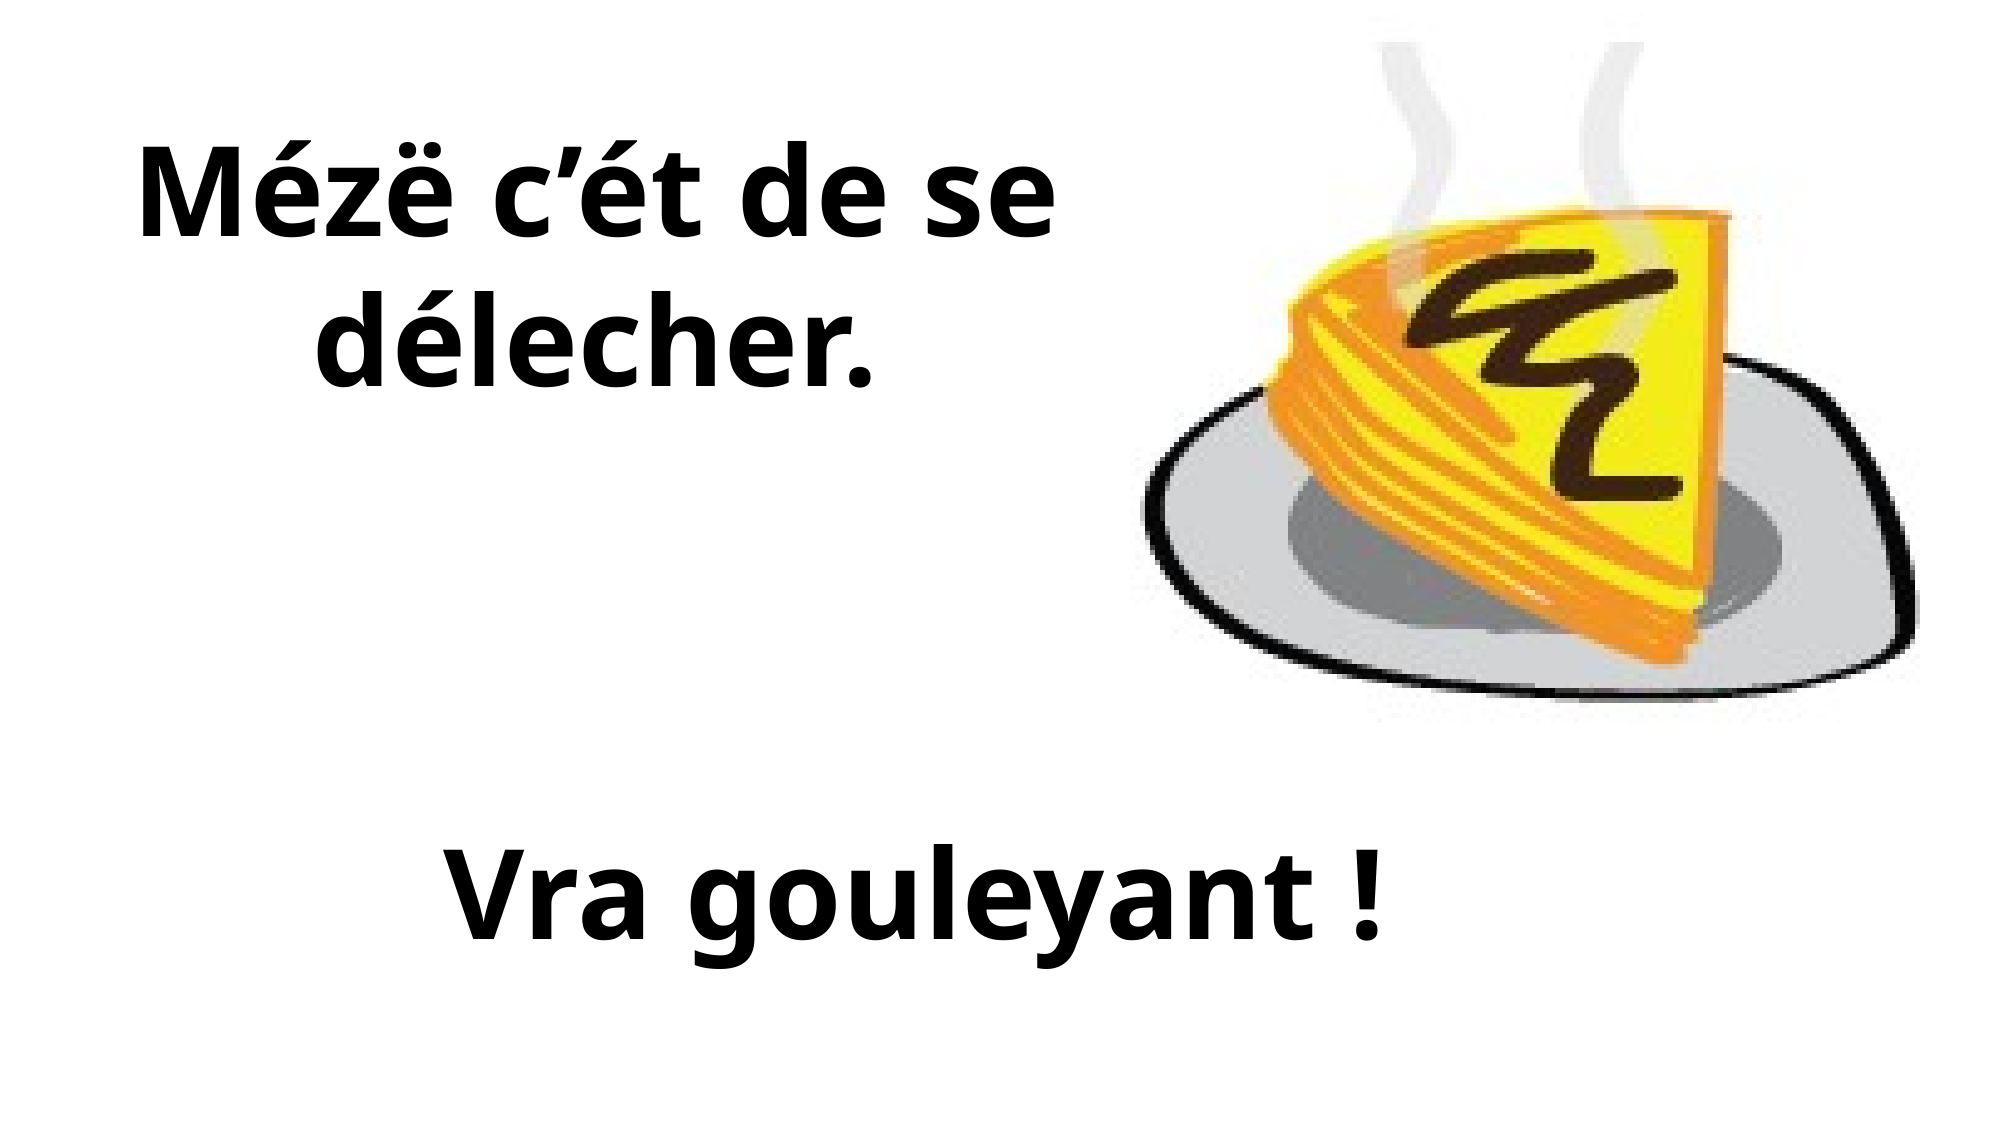

Mézë c’ét de se délecher.
Vra gouleyant !